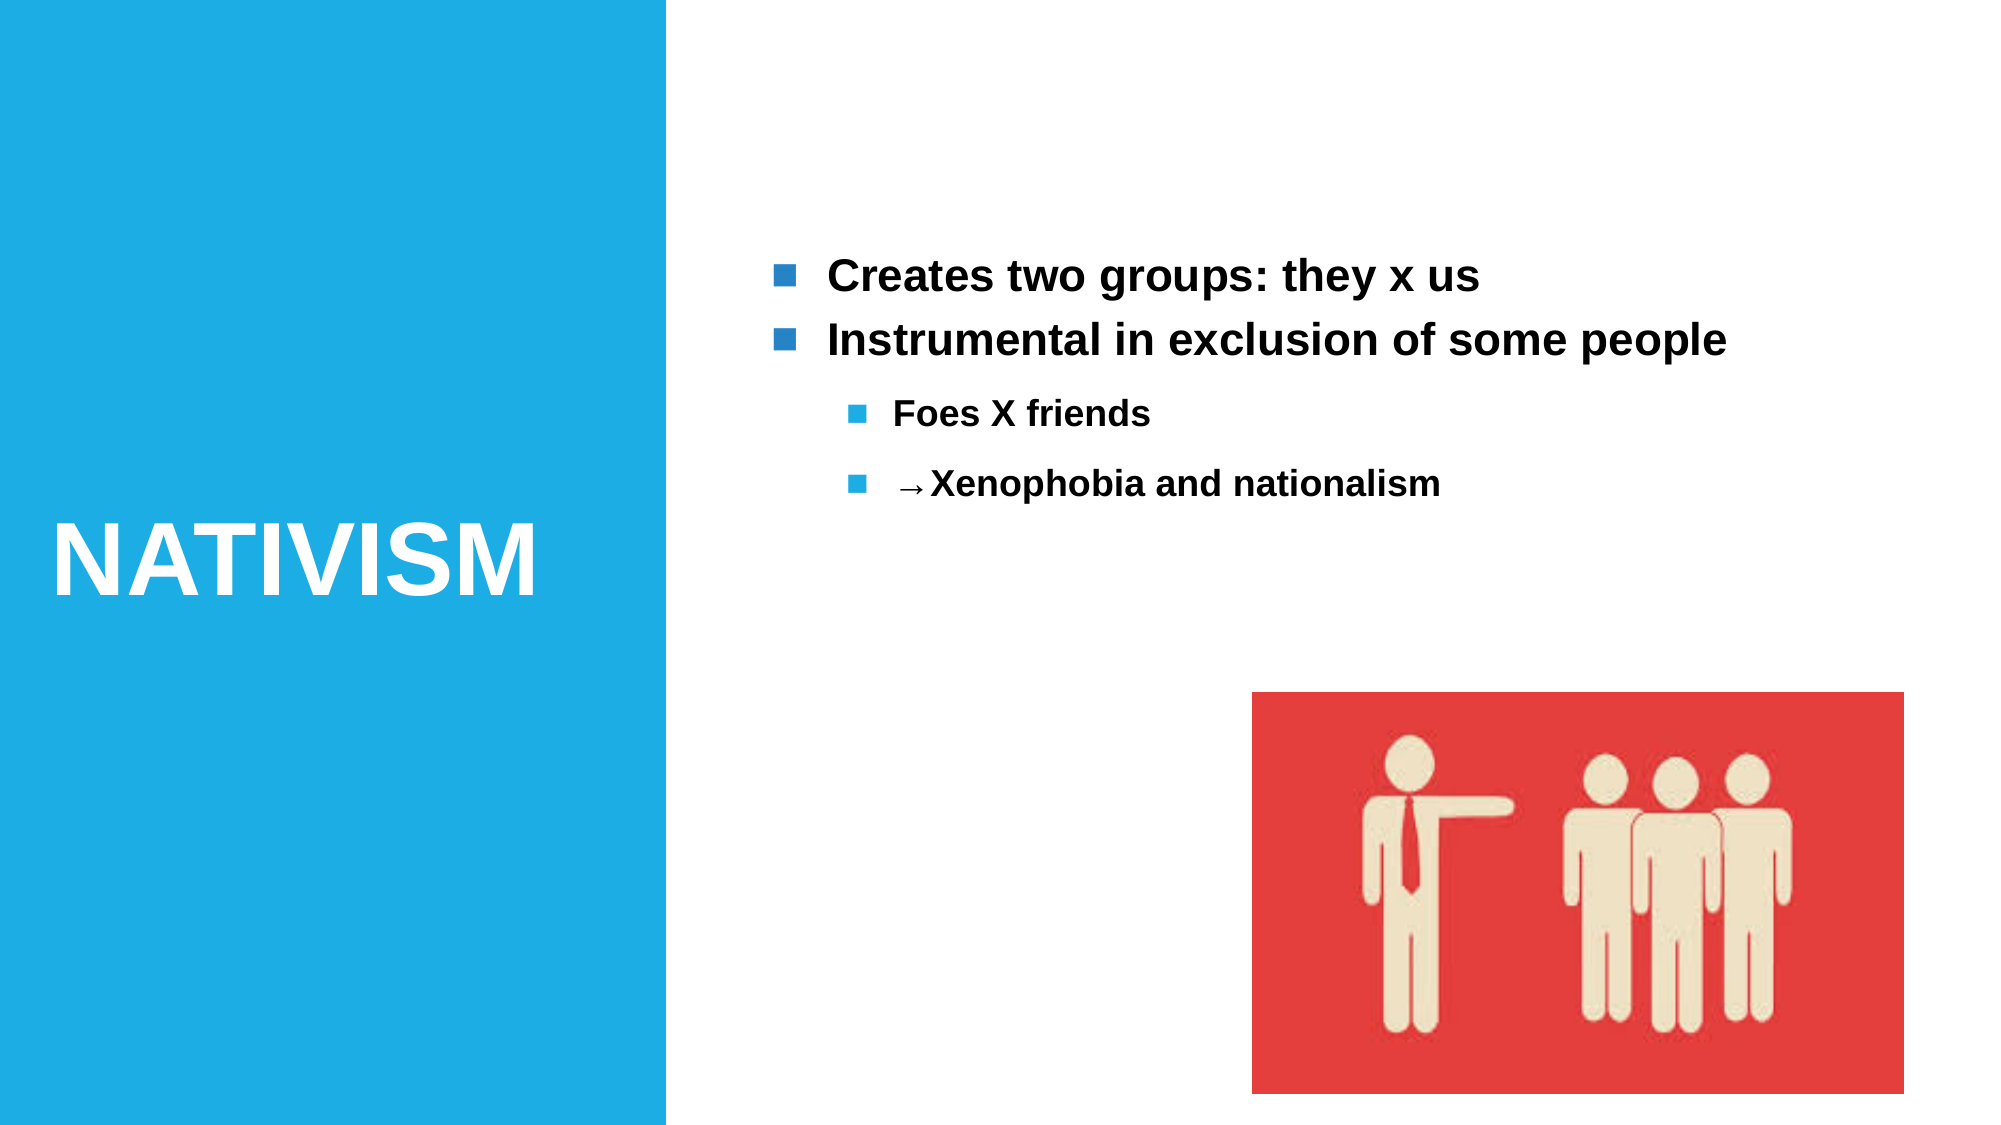

# NATIVISM
Creates two groups: they x us
Instrumental in exclusion of some people
Foes X friends
→Xenophobia and nationalism